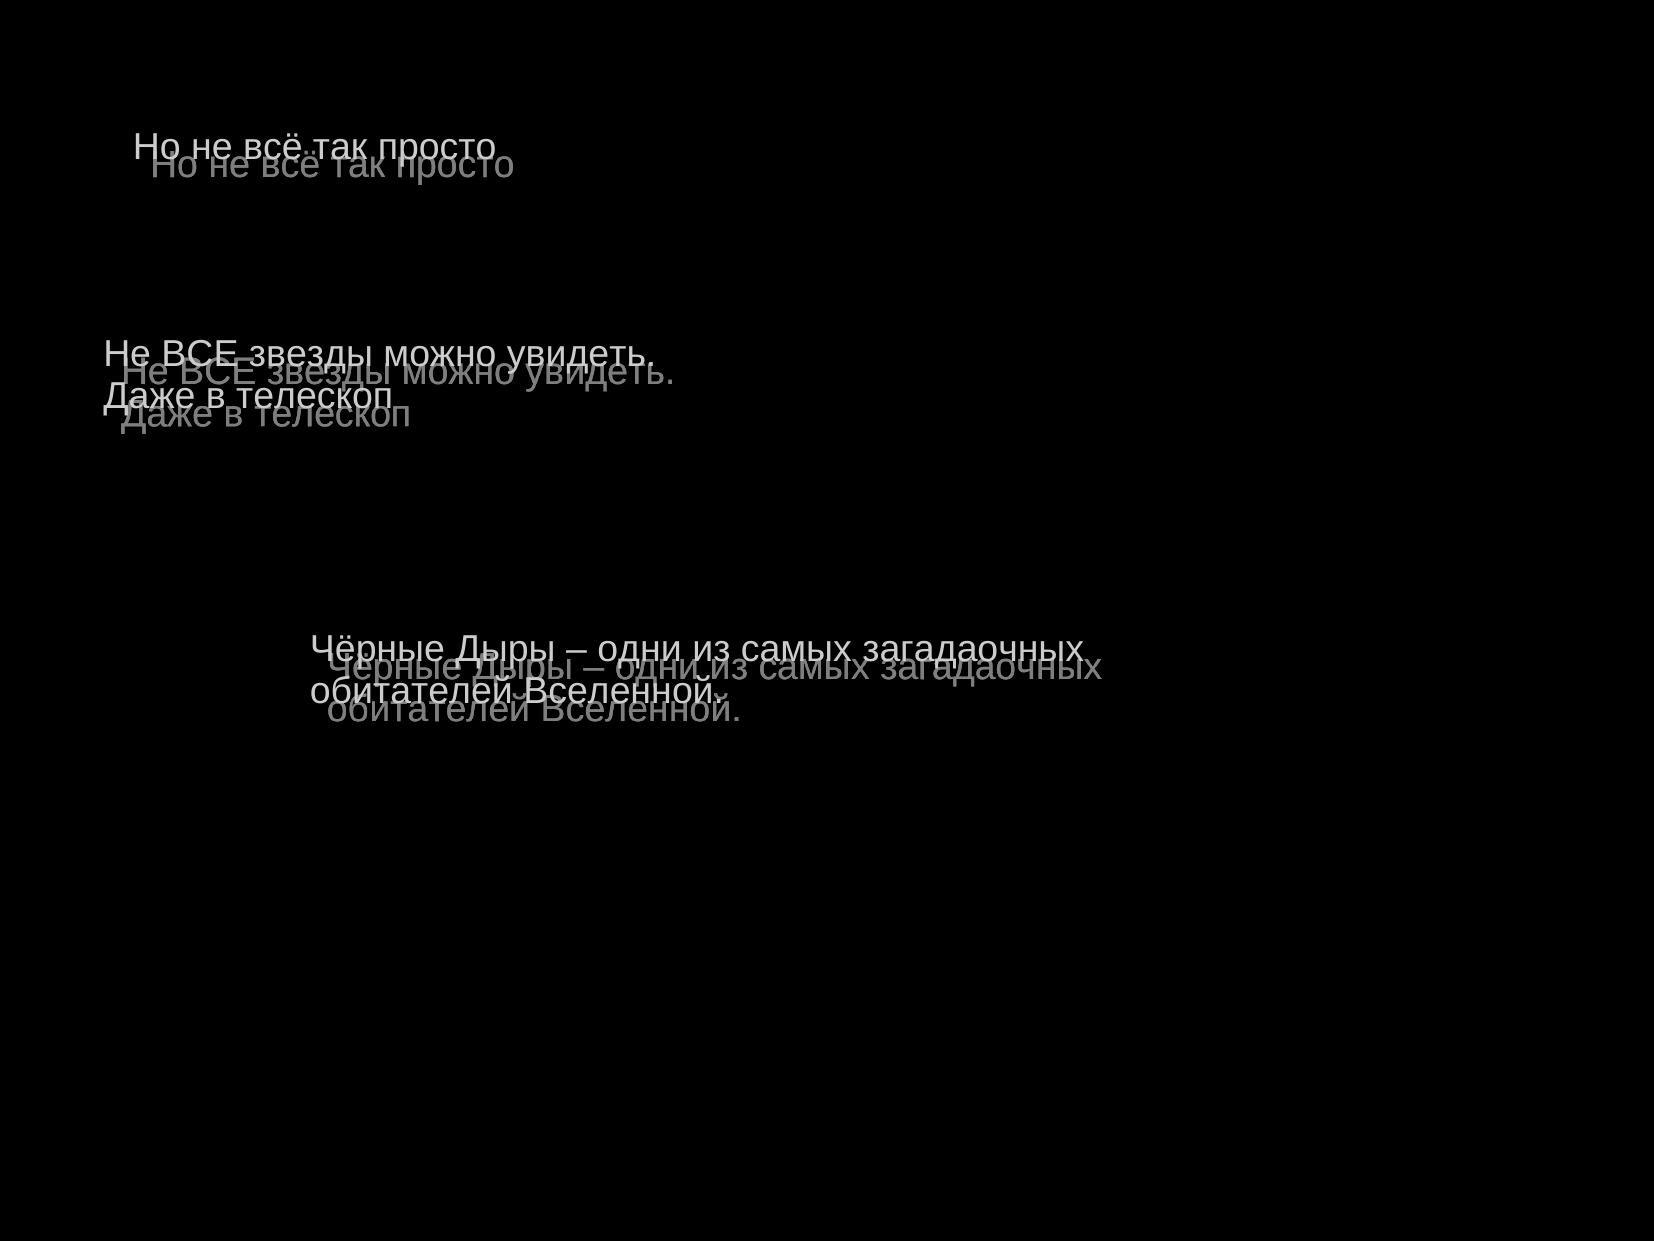

Но не всё так просто
Не ВСЕ звезды можно увидеть.
Даже в телескоп
Чёрные Дыры – одни из самых загадаочных обитателей Вселенной.